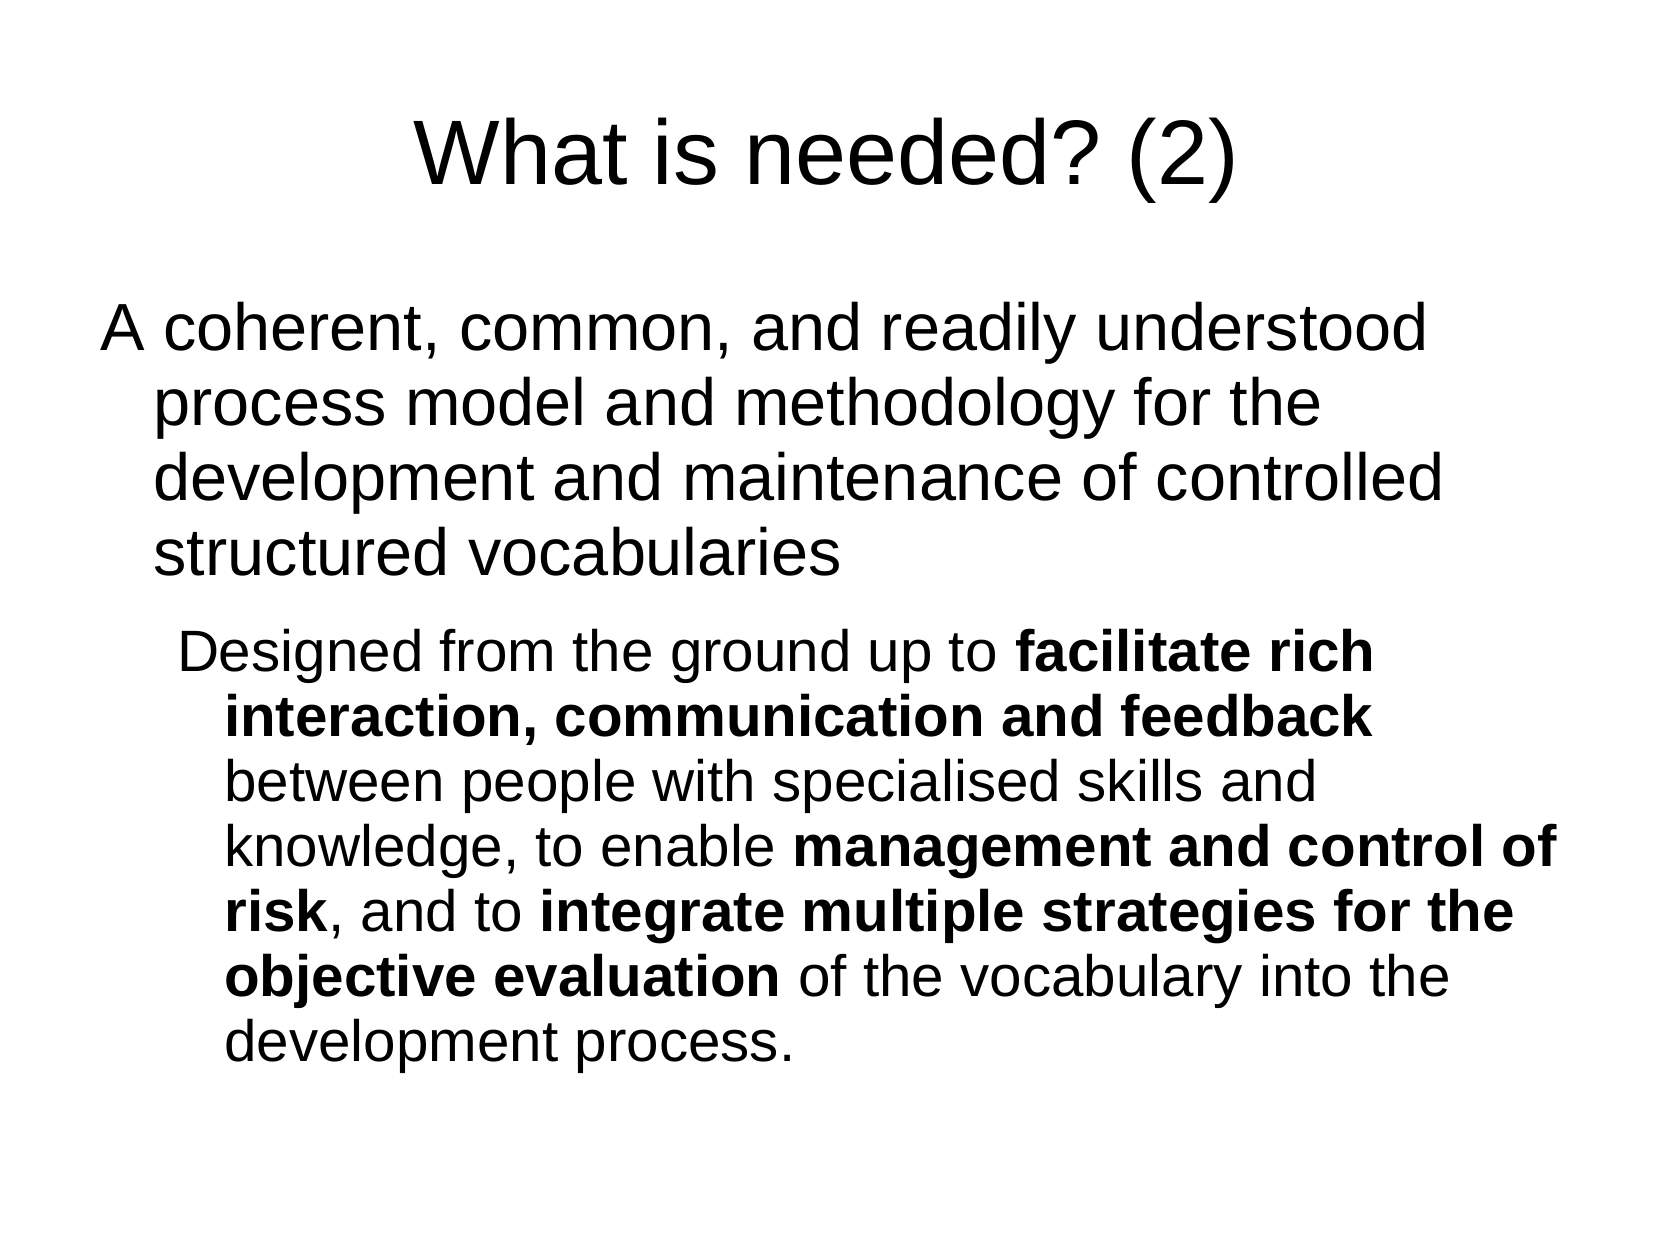

# What is needed? (2)
A coherent, common, and readily understood process model and methodology for the development and maintenance of controlled structured vocabularies
Designed from the ground up to facilitate rich interaction, communication and feedback between people with specialised skills and knowledge, to enable management and control of risk, and to integrate multiple strategies for the objective evaluation of the vocabulary into the development process.